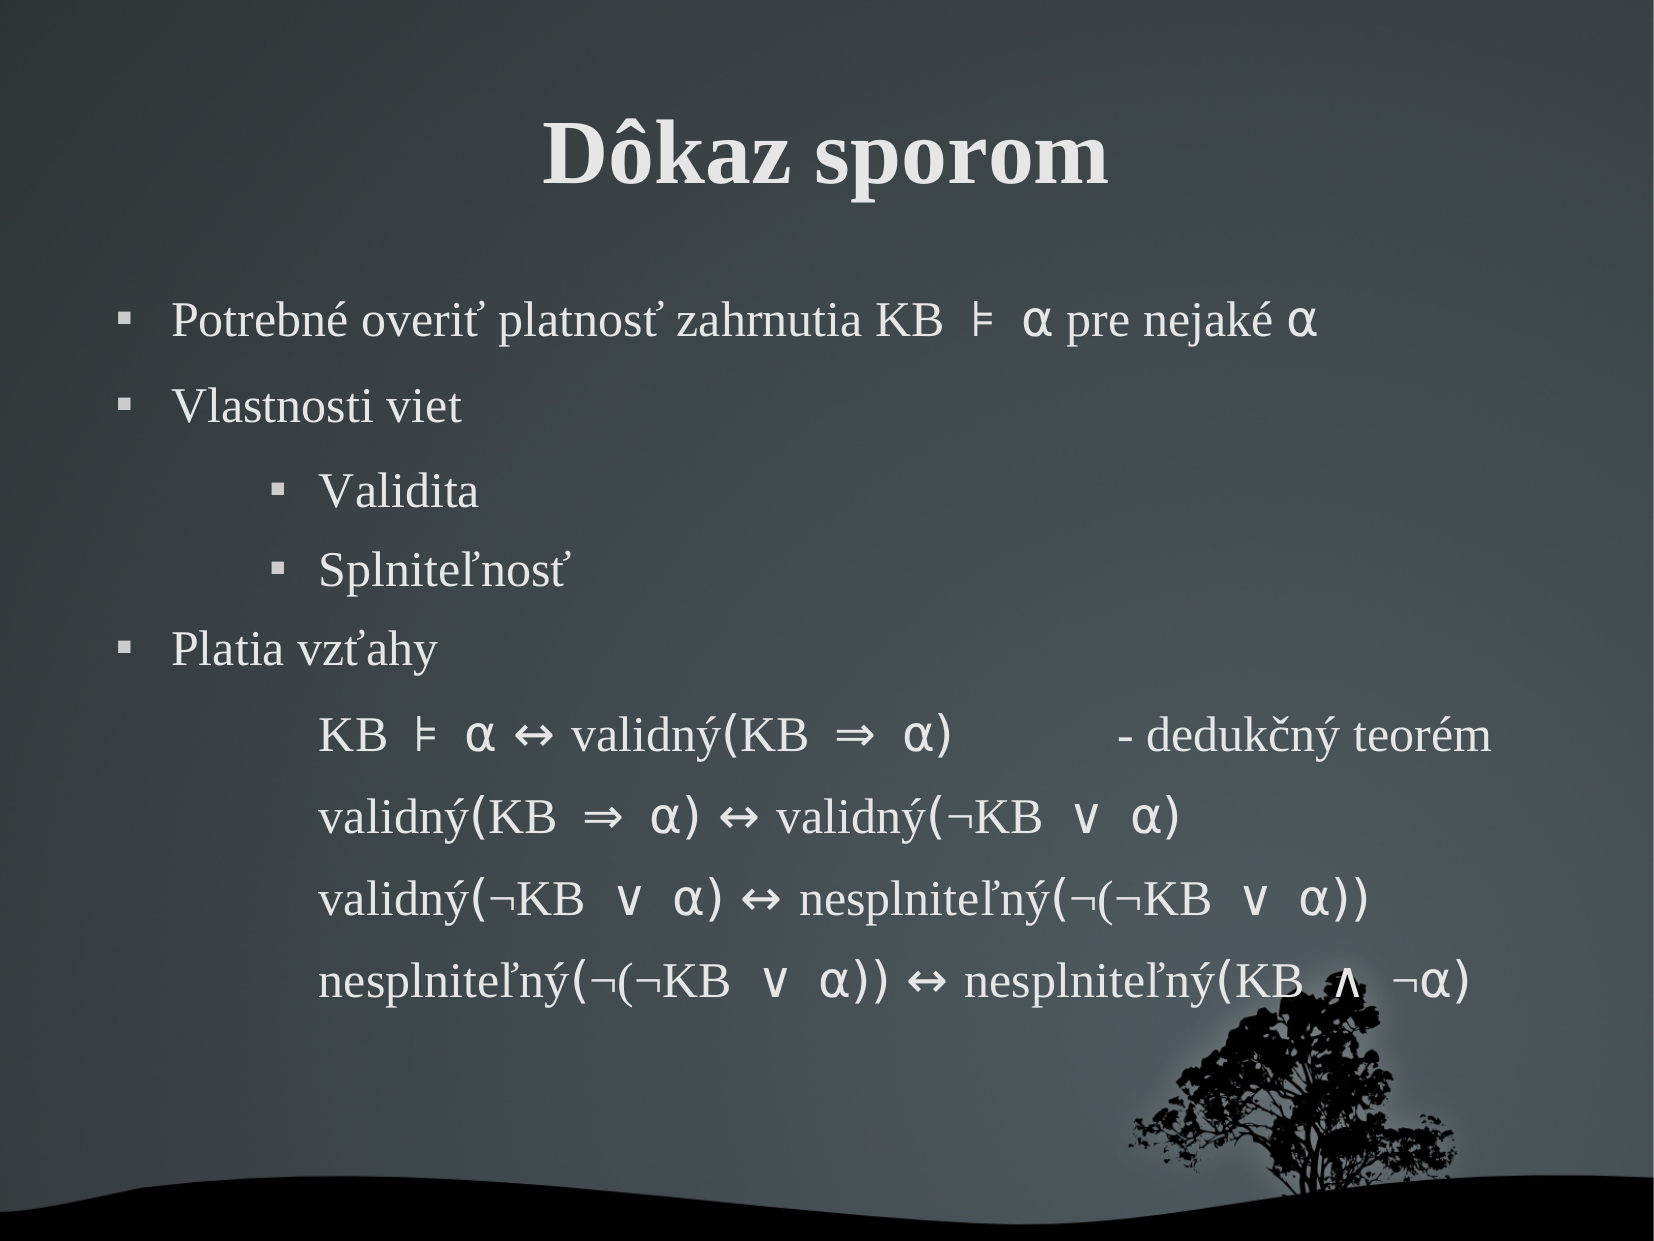

# Dôkaz sporom
Potrebné overiť platnosť zahrnutia KB ⊧ α pre nejaké α
Vlastnosti viet
Validita
Splniteľnosť
Platia vzťahy
KB ⊧ α ↔ validný(KB ⇒ α) - dedukčný teorém
validný(KB ⇒ α) ↔ validný(¬KB ∨ α)
validný(¬KB ∨ α) ↔ nesplniteľný(¬(¬KB ∨ α))
nesplniteľný(¬(¬KB ∨ α)) ↔ nesplniteľný(KB ∧ ¬α)